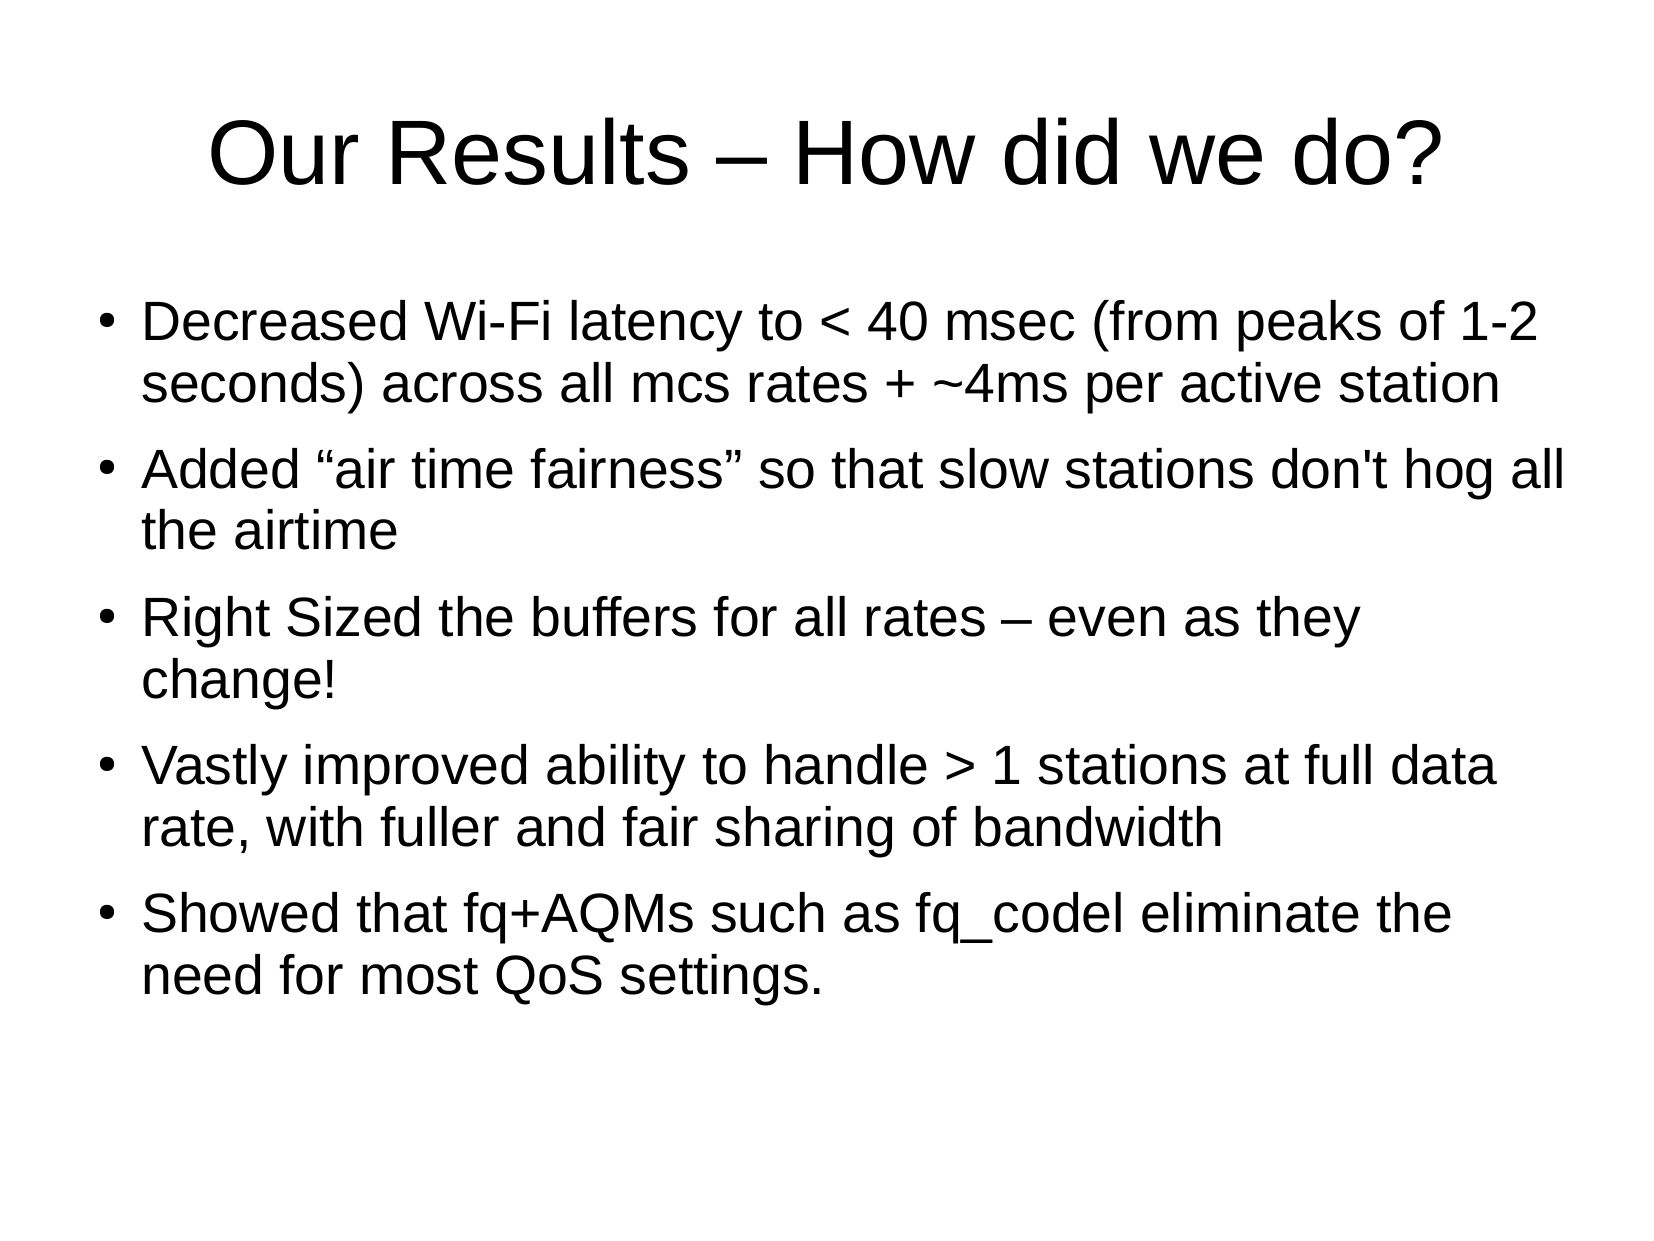

# Our Results – How did we do?
Decreased Wi-Fi latency to < 40 msec (from peaks of 1-2 seconds) across all mcs rates + ~4ms per active station
Added “air time fairness” so that slow stations don't hog all the airtime
Right Sized the buffers for all rates – even as they change!
Vastly improved ability to handle > 1 stations at full data rate, with fuller and fair sharing of bandwidth
Showed that fq+AQMs such as fq_codel eliminate the need for most QoS settings.